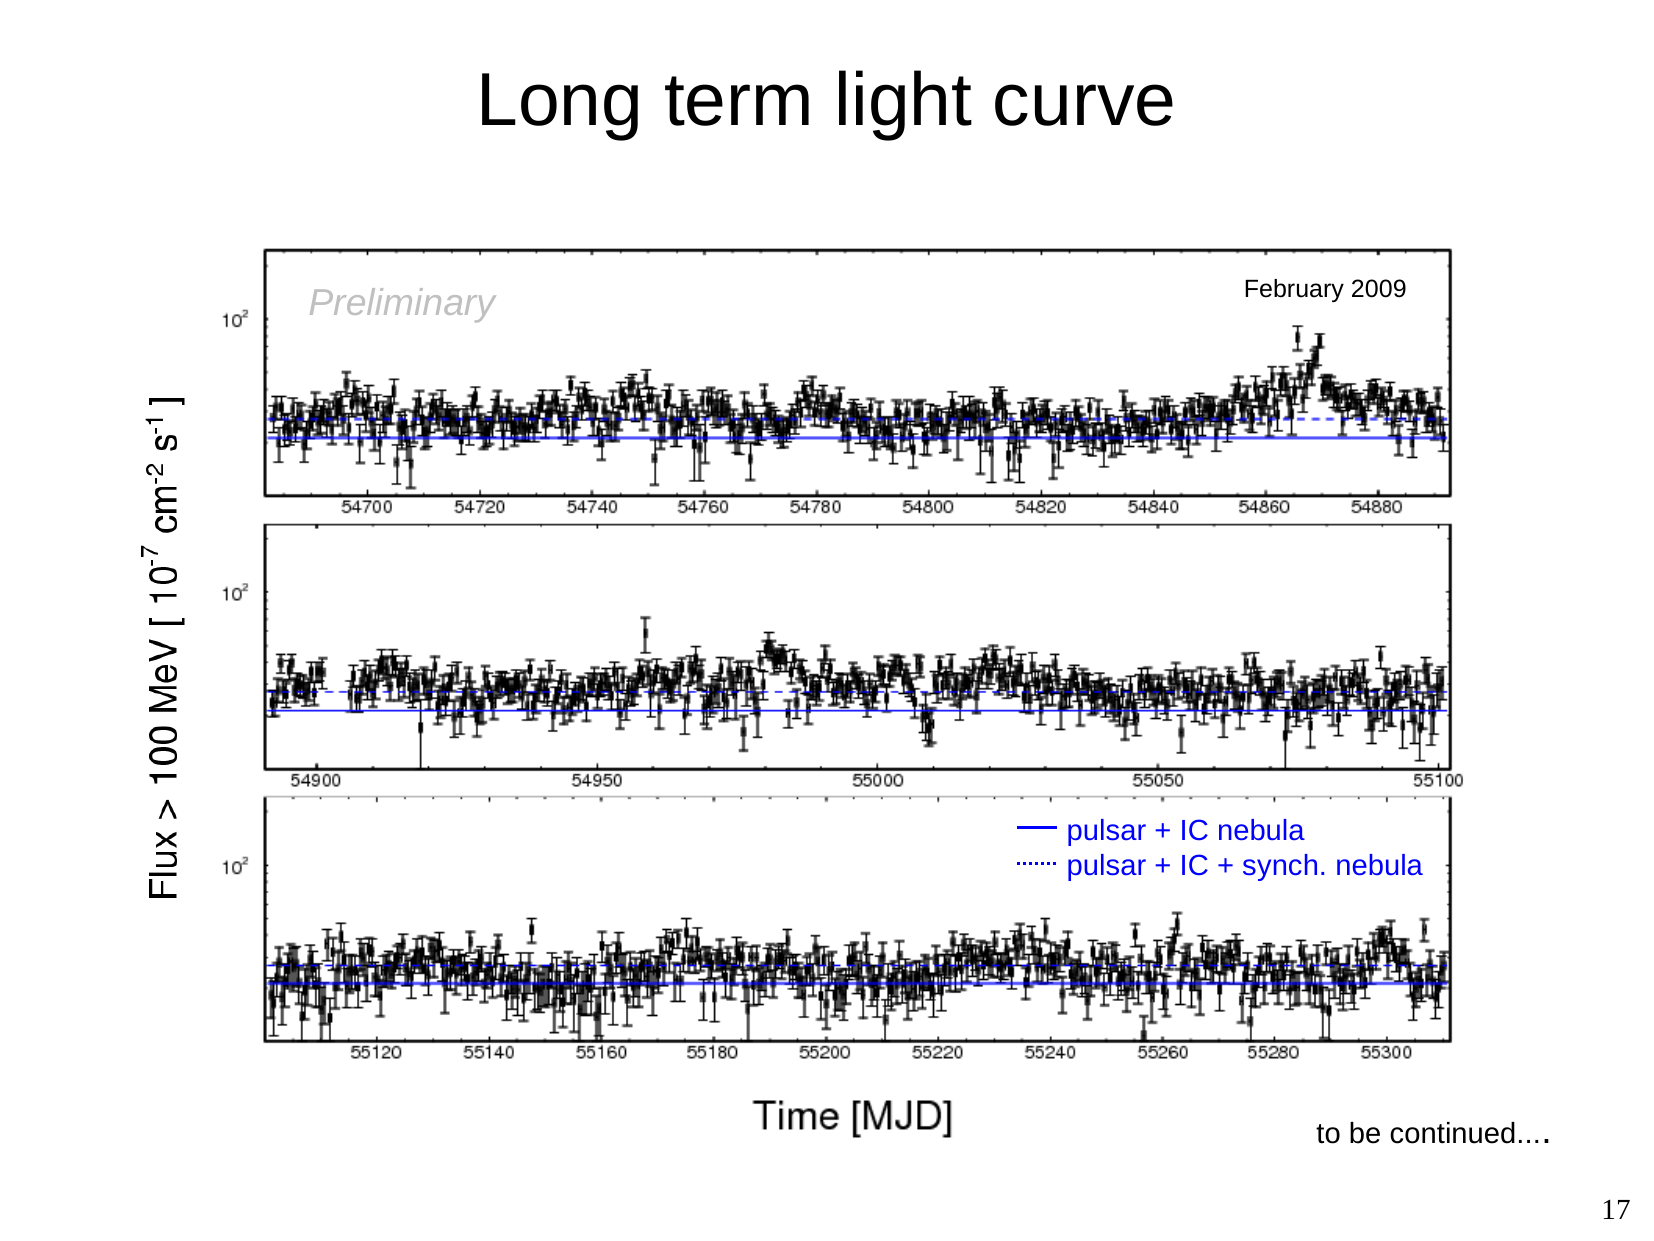

# Long term light curve
February 2009
Preliminary
pulsar + IC nebula
pulsar + IC + synch. nebula
to be continued....
17